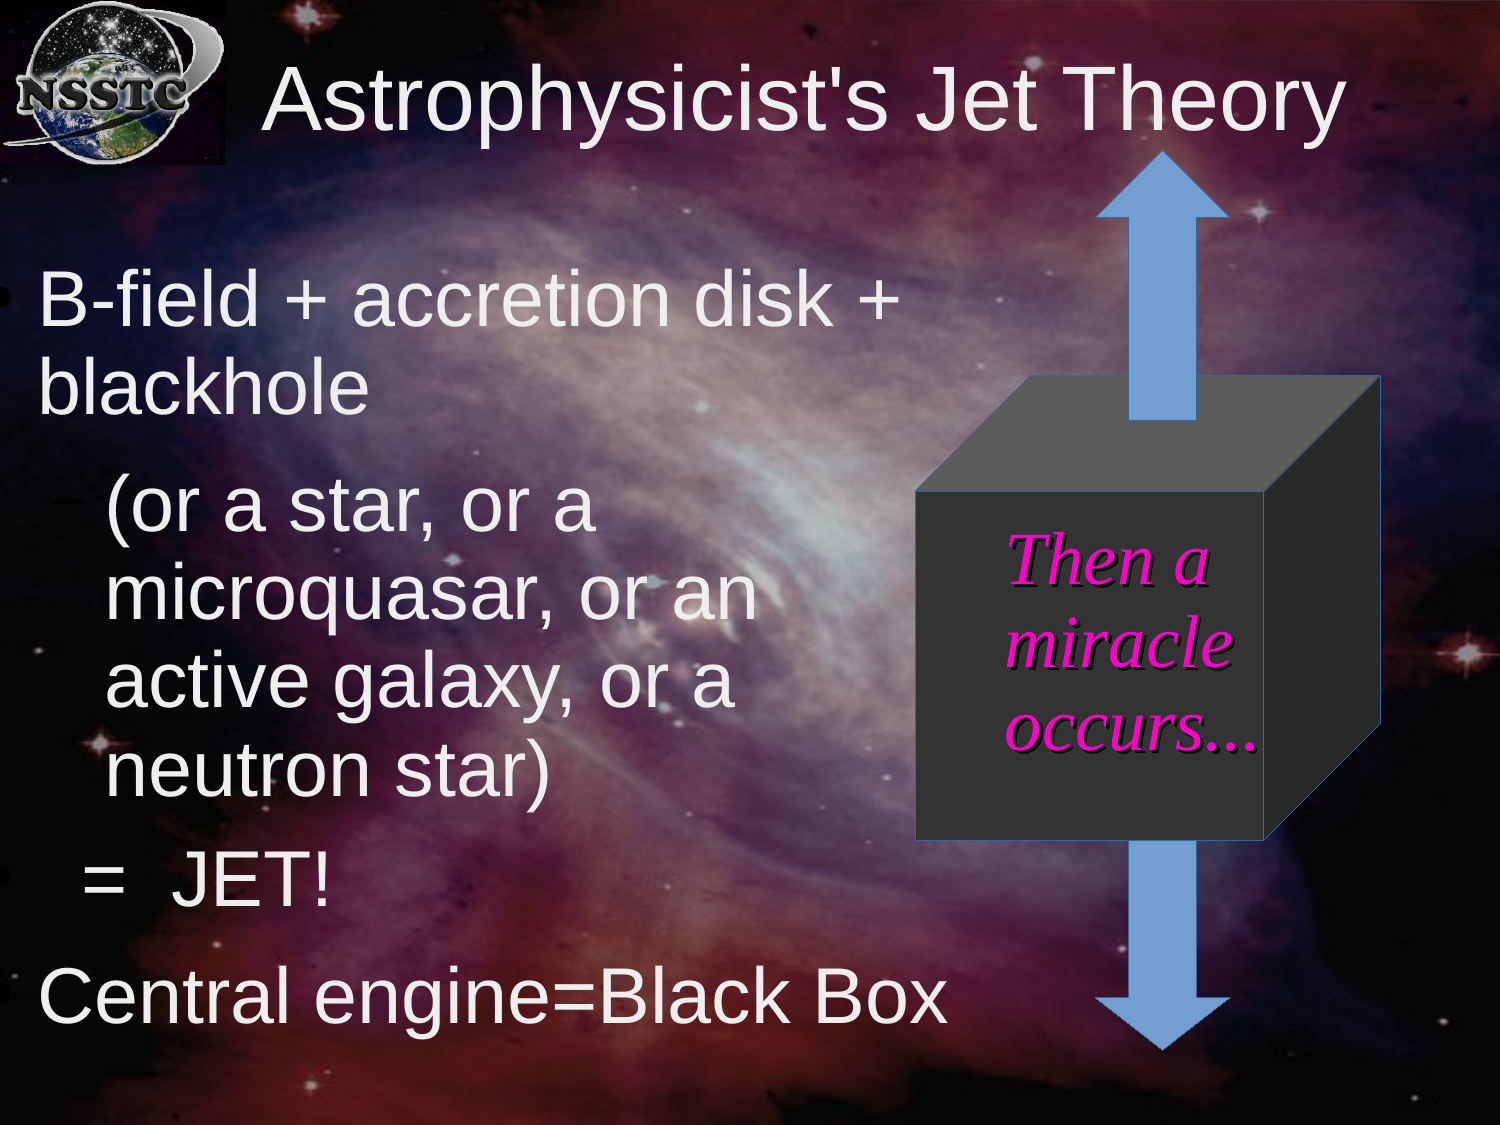

# Astrophysicist's Jet Theory
B-field + accretion disk + blackhole
(or a star, or a microquasar, or an active galaxy, or a neutron star)
 = JET!
Central engine=Black Box
Then a miracle occurs...